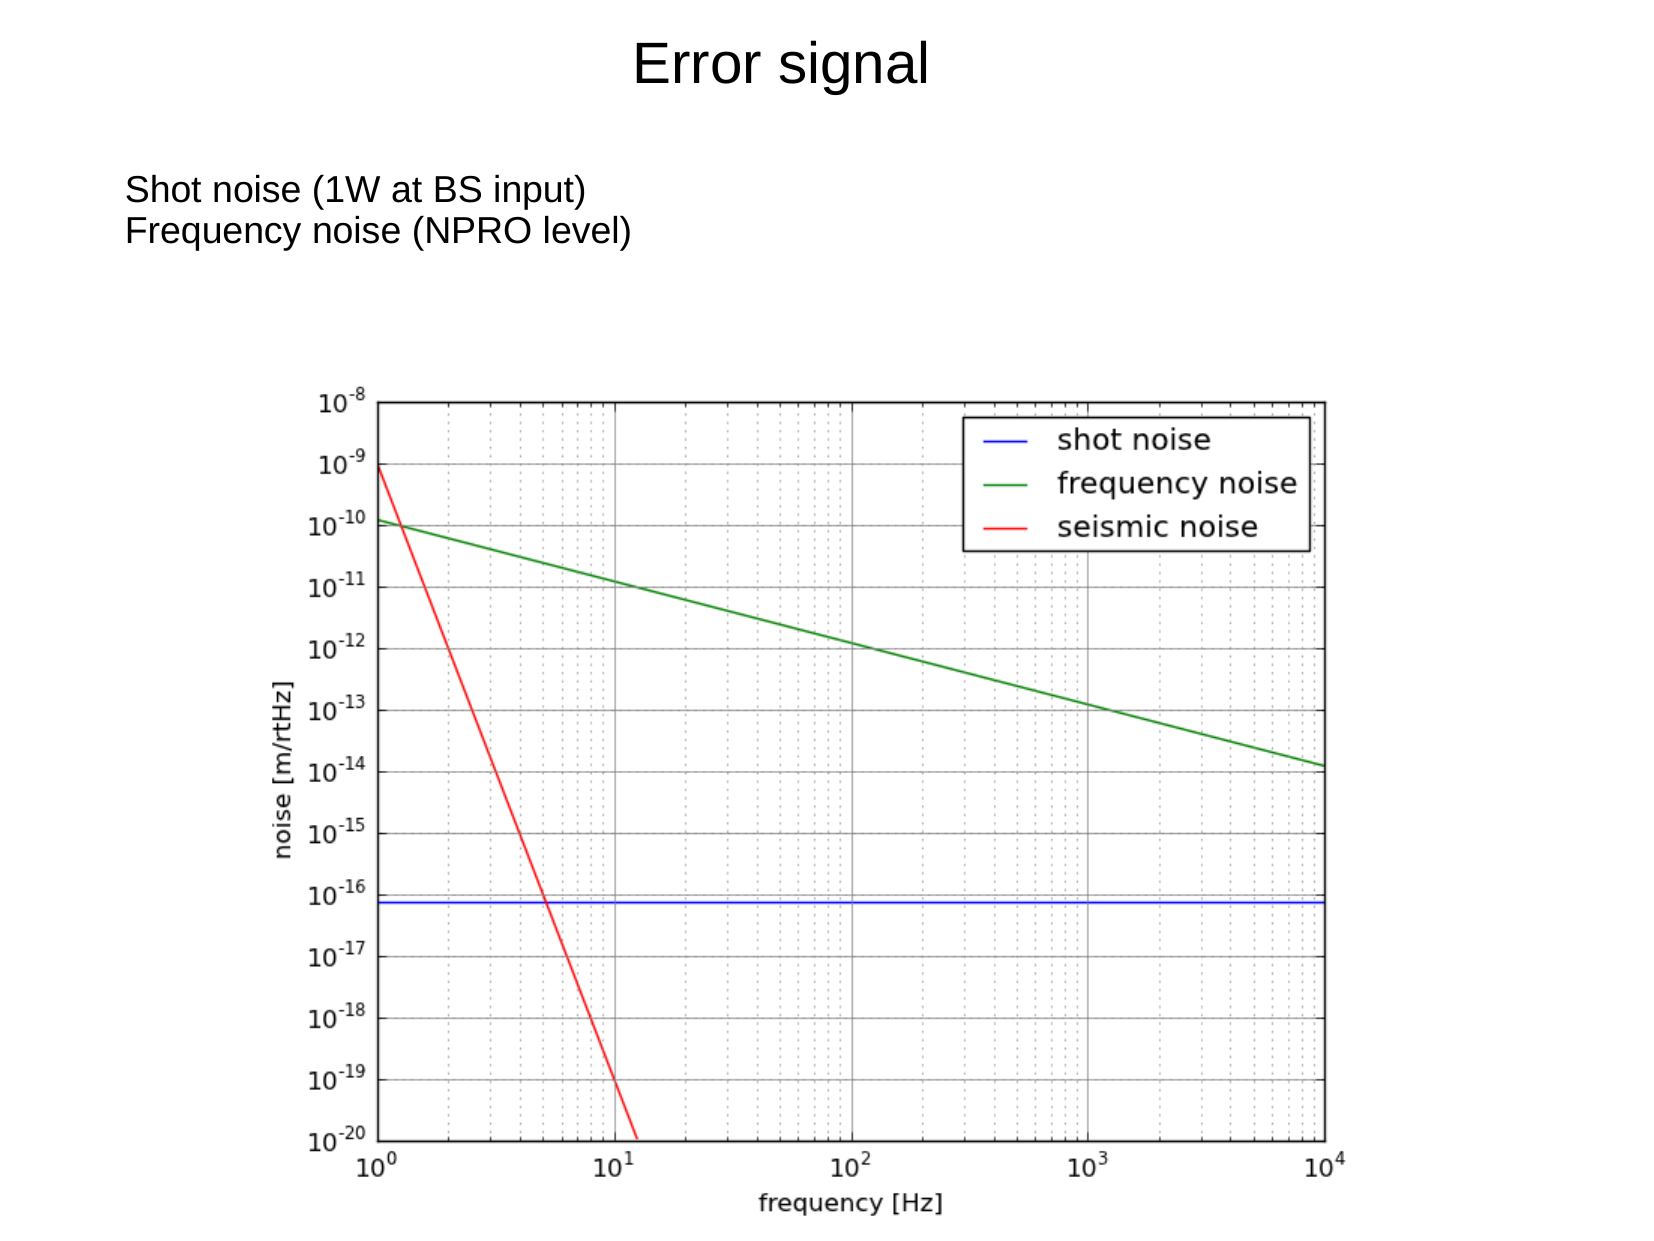

Error signal
Shot noise (1W at BS input)
Frequency noise (NPRO level)